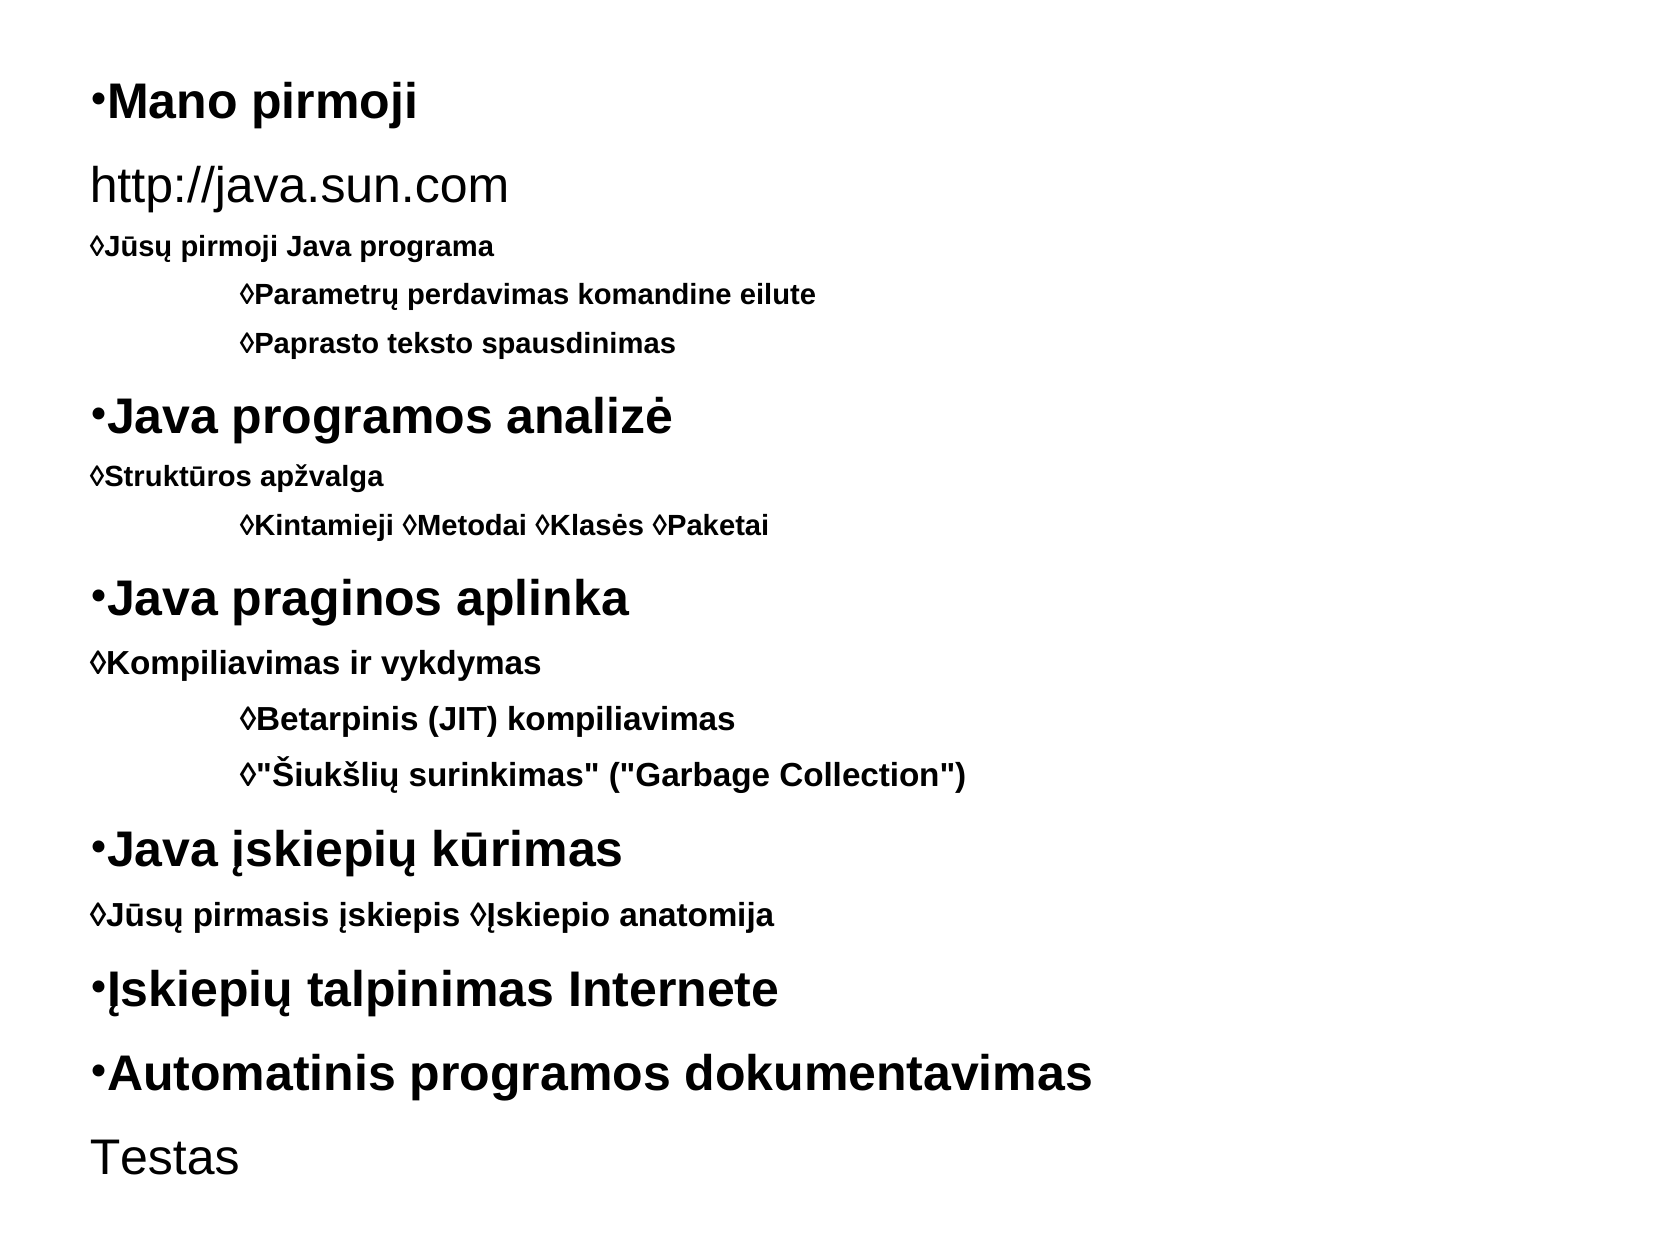

Mano pirmoji
http://java.sun.com
◊Jūsų pirmoji Java programa
	◊Parametrų perdavimas komandine eilute
	◊Paprasto teksto spausdinimas
Java programos analizė
◊Struktūros apžvalga
	◊Kintamieji ◊Metodai ◊Klasės ◊Paketai
Java praginos aplinka
◊Kompiliavimas ir vykdymas
	◊Betarpinis (JIT) kompiliavimas
	◊"Šiukšlių surinkimas" ("Garbage Collection")
Java įskiepių kūrimas
◊Jūsų pirmasis įskiepis ◊Įskiepio anatomija
Įskiepių talpinimas Internete
Automatinis programos dokumentavimas
Testas